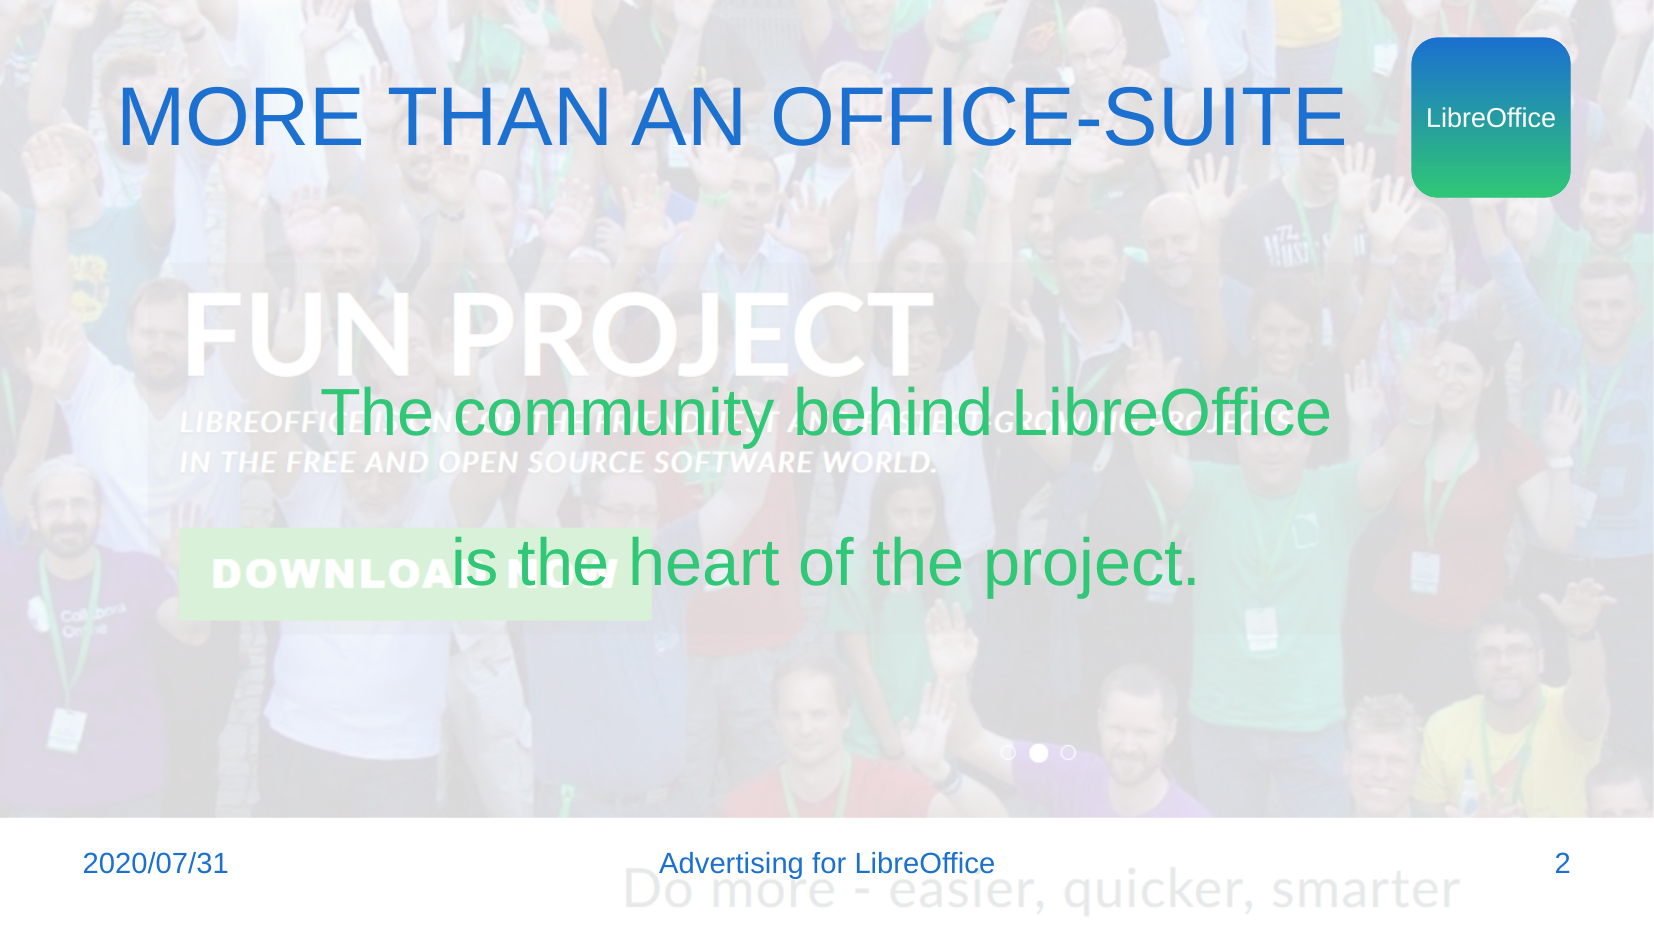

# MORE THAN AN OFFICE-SUITE
The community behind LibreOffice
is the heart of the project.
2020/07/31
Advertising for LibreOffice
2